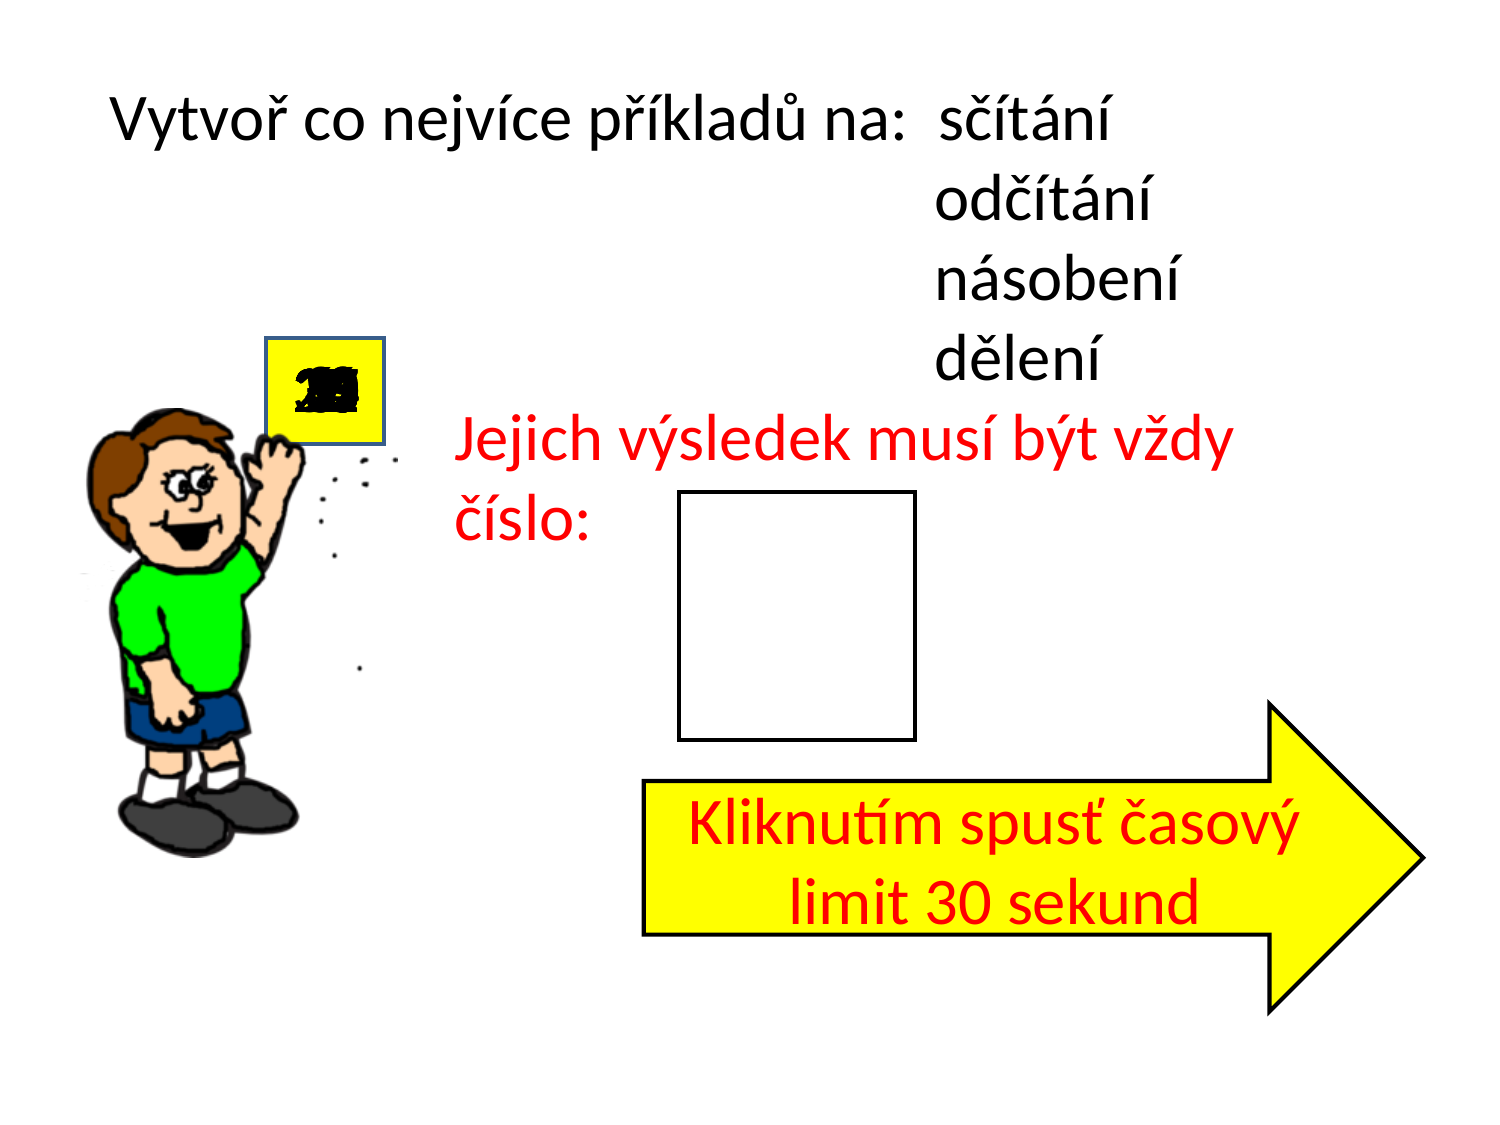

Vytvoř co nejvíce příkladů na: sčítání
 odčítání
 násobení
 dělení
 Jejich výsledek musí být vždy
 číslo:
10
12
13
14
15
16
17
18
19
20
21
22
23
24
25
26
27
28
29
30
11
1
2
3
4
5
6
7
8
9
Kliknutím spusť časový limit 30 sekund